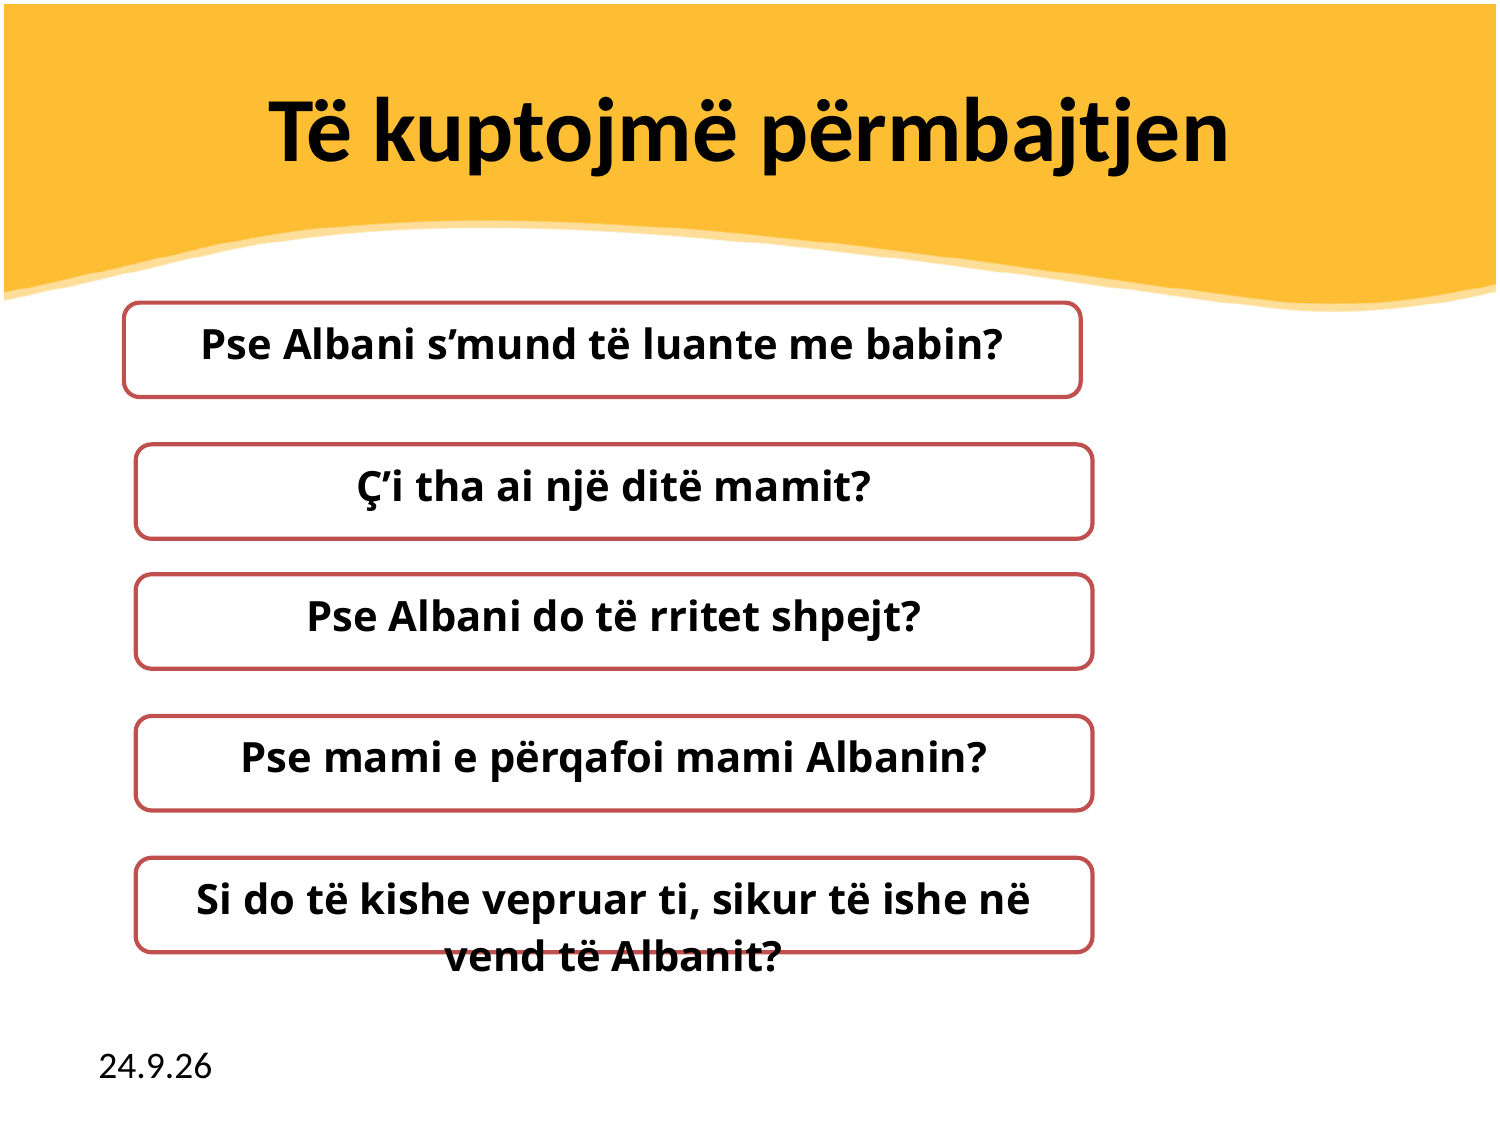

# Të kuptojmë përmbajtjen
Pse Albani s’mund të luante me babin?
Ç’i tha ai një ditë mamit?
Pse Albani do të rritet shpejt?
Pse mami e përqafoi mami Albanin?
Si do të kishe vepruar ti, sikur të ishe në vend të Albanit?